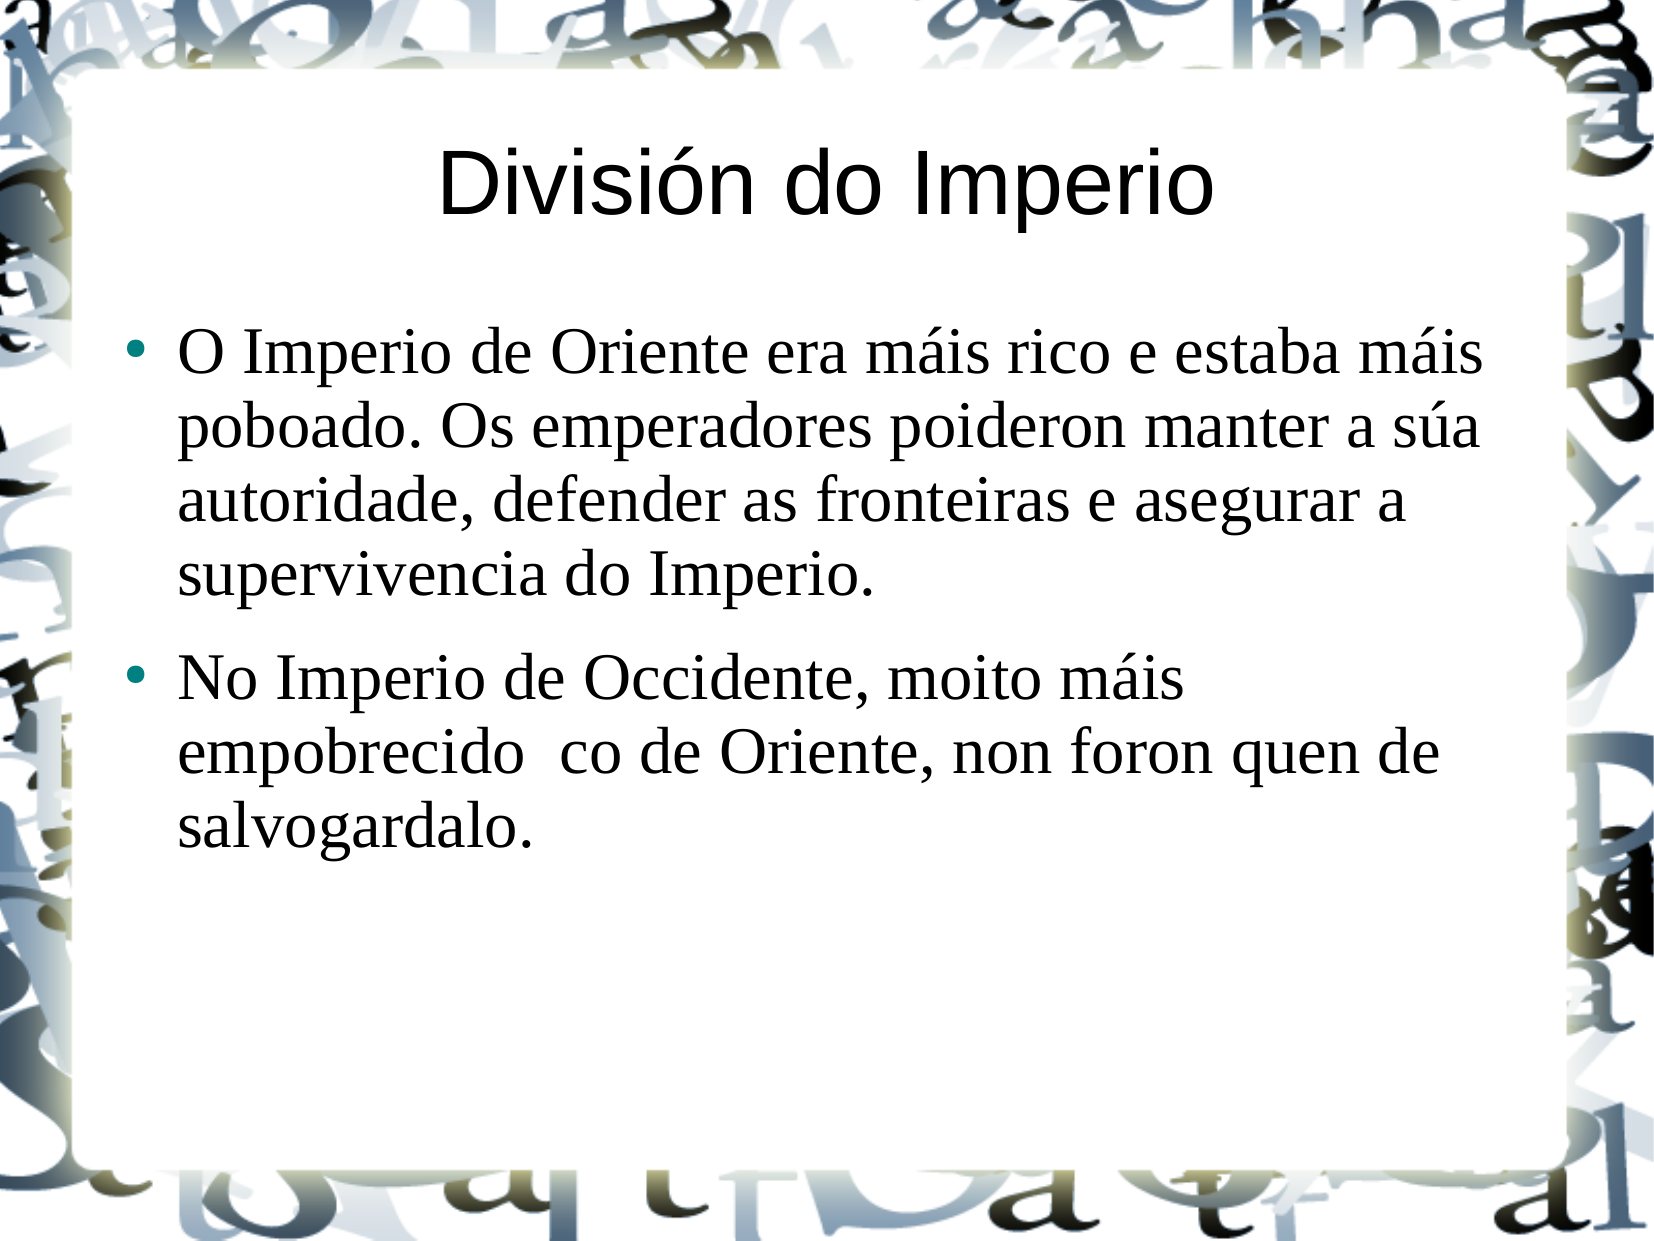

# División do Imperio
O Imperio de Oriente era máis rico e estaba máis poboado. Os emperadores poideron manter a súa autoridade, defender as fronteiras e asegurar a supervivencia do Imperio.
No Imperio de Occidente, moito máis empobrecido co de Oriente, non foron quen de salvogardalo.